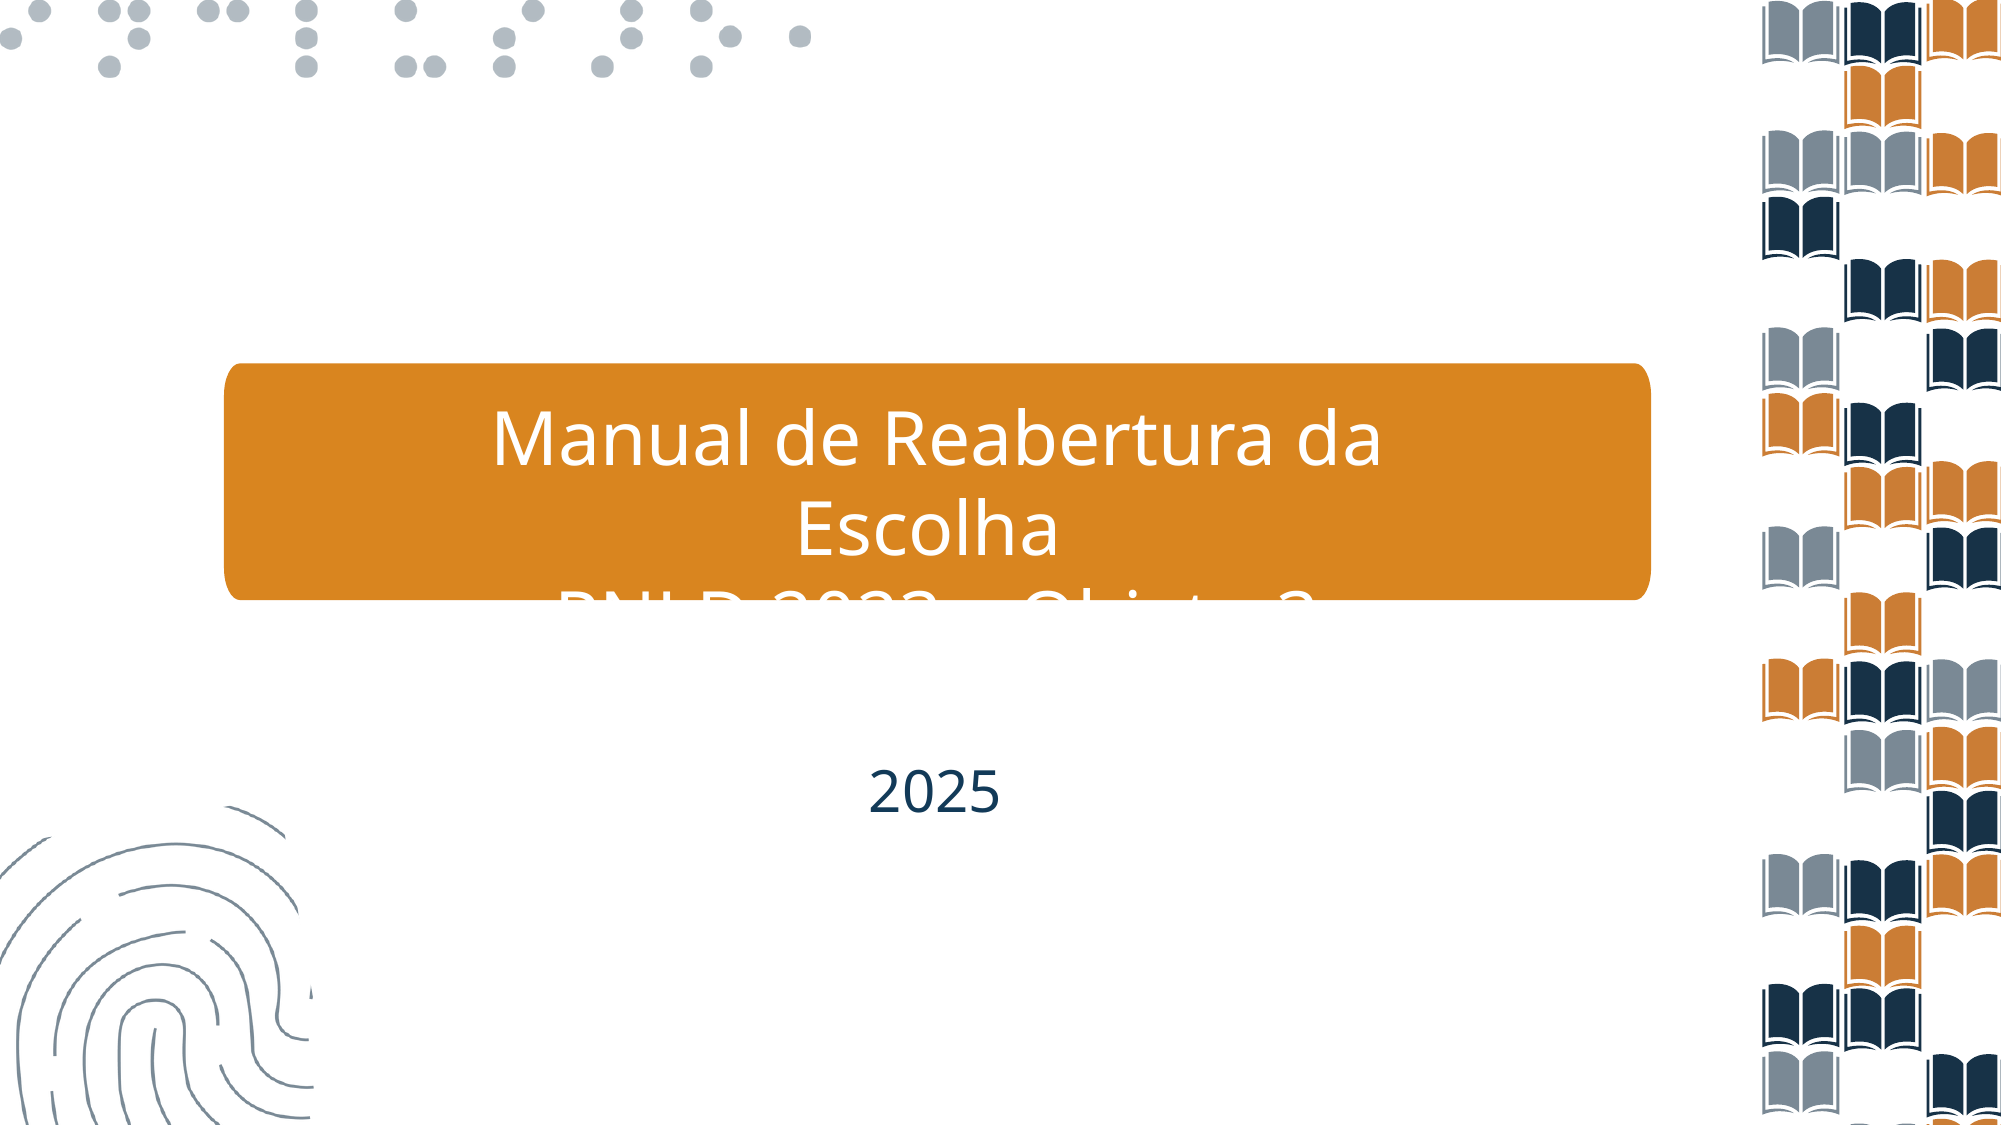

Manual de Reabertura da Escolha
PNLD 2023 – Objeto 3
2025